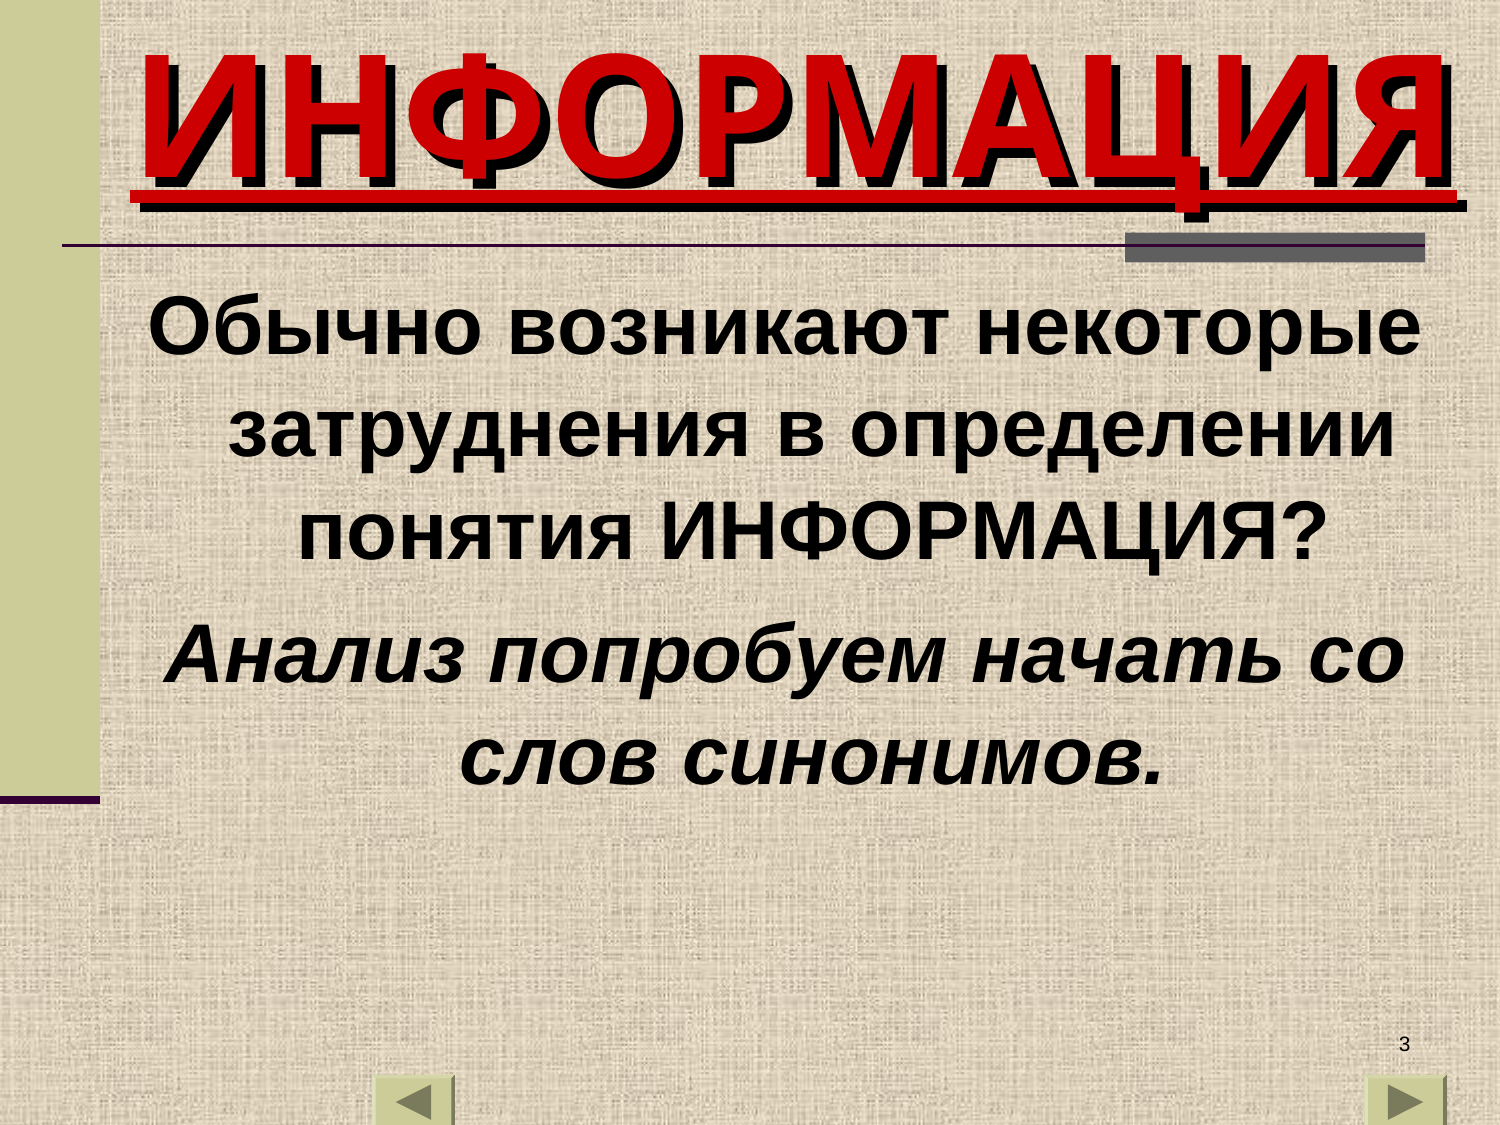

# ИНФОРМАЦИЯ
Обычно возникают некоторые затруднения в определении понятия ИНФОРМАЦИЯ?
Анализ попробуем начать со слов синонимов.
3